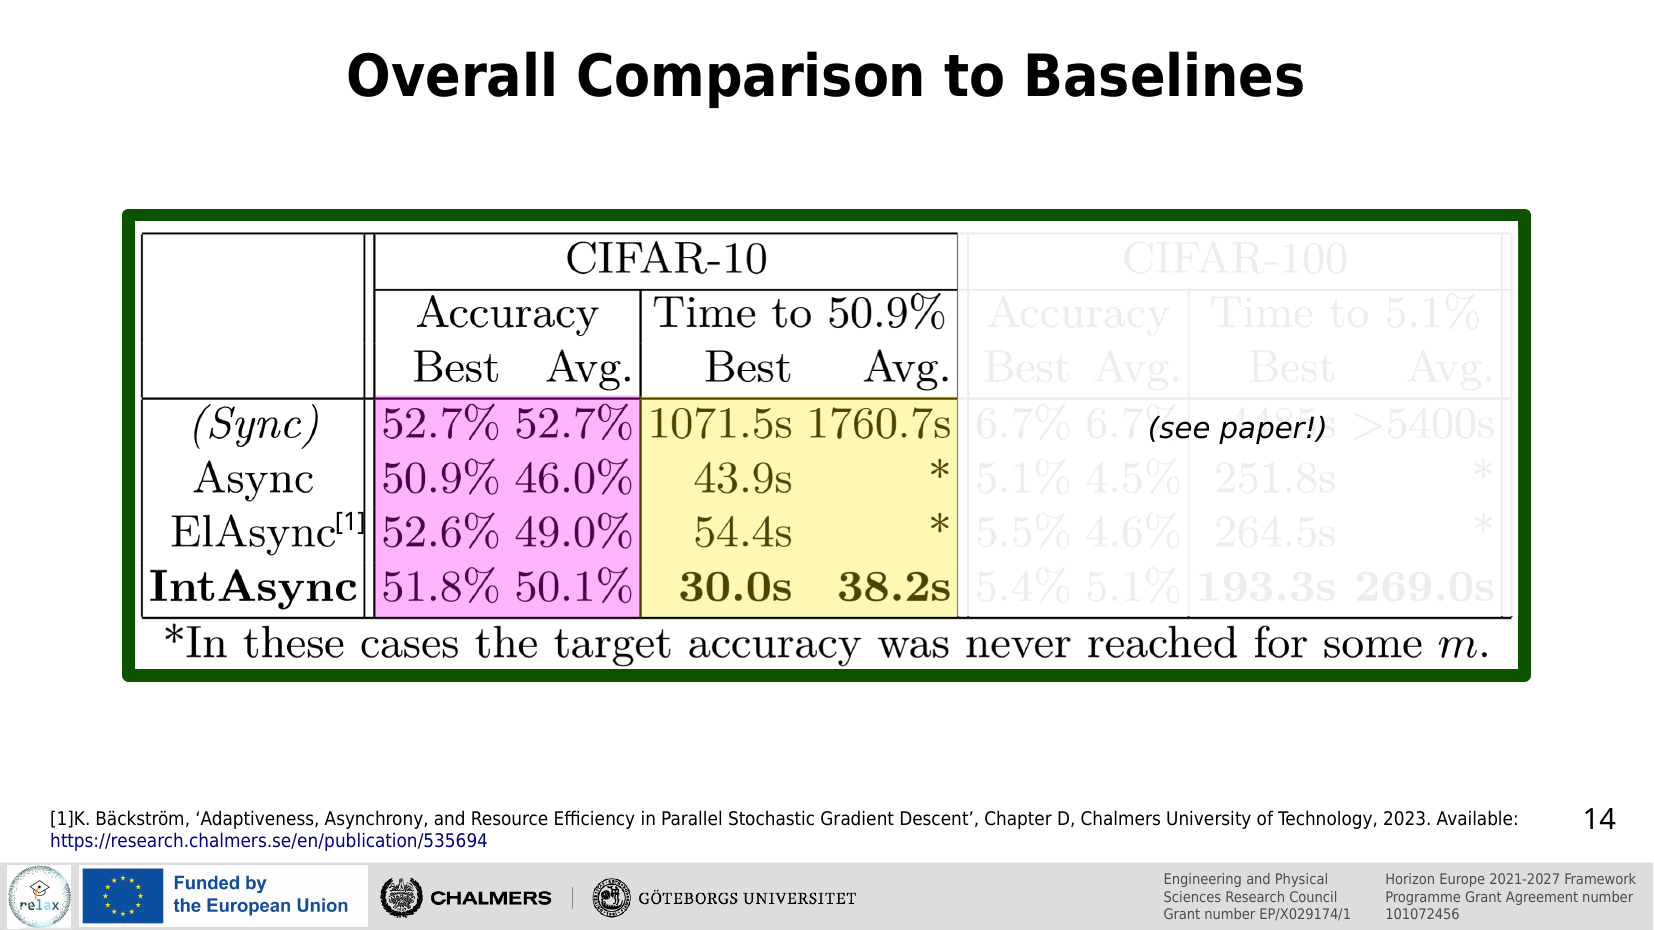

# Overall Comparison to Baselines
(see paper!)
[1]
14
[1]K. Bäckström, ‘Adaptiveness, Asynchrony, and Resource Efficiency in Parallel Stochastic Gradient Descent’, Chapter D, Chalmers University of Technology, 2023. Available: https://research.chalmers.se/en/publication/535694